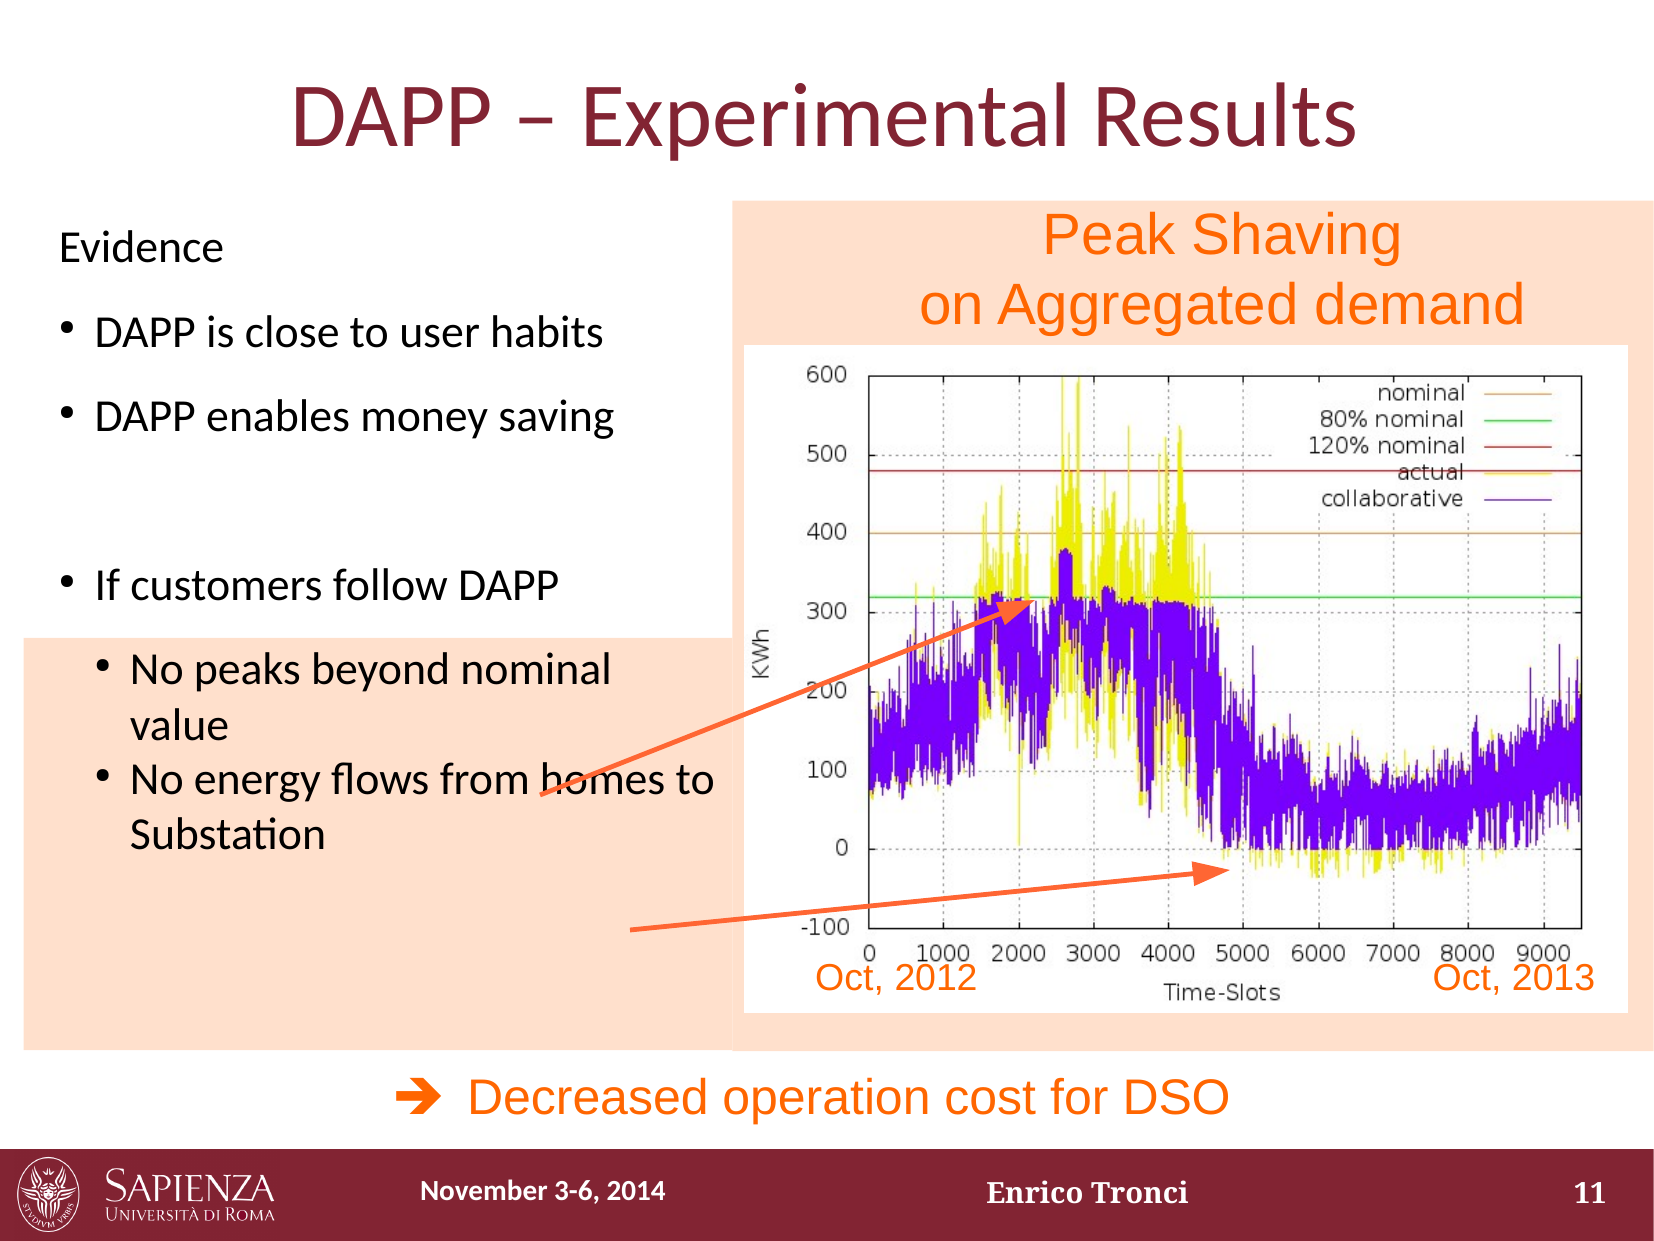

# DAPP – Experimental Results
Peak Shaving
on Aggregated demand
Evidence
DAPP is close to user habits
DAPP enables money saving
If customers follow DAPP
No peaks beyond nominal value
No energy flows from homes to Substation
Oct, 2013
Oct, 2012
Decreased operation cost for DSO
November 3-6, 2014
Enrico Tronci
11